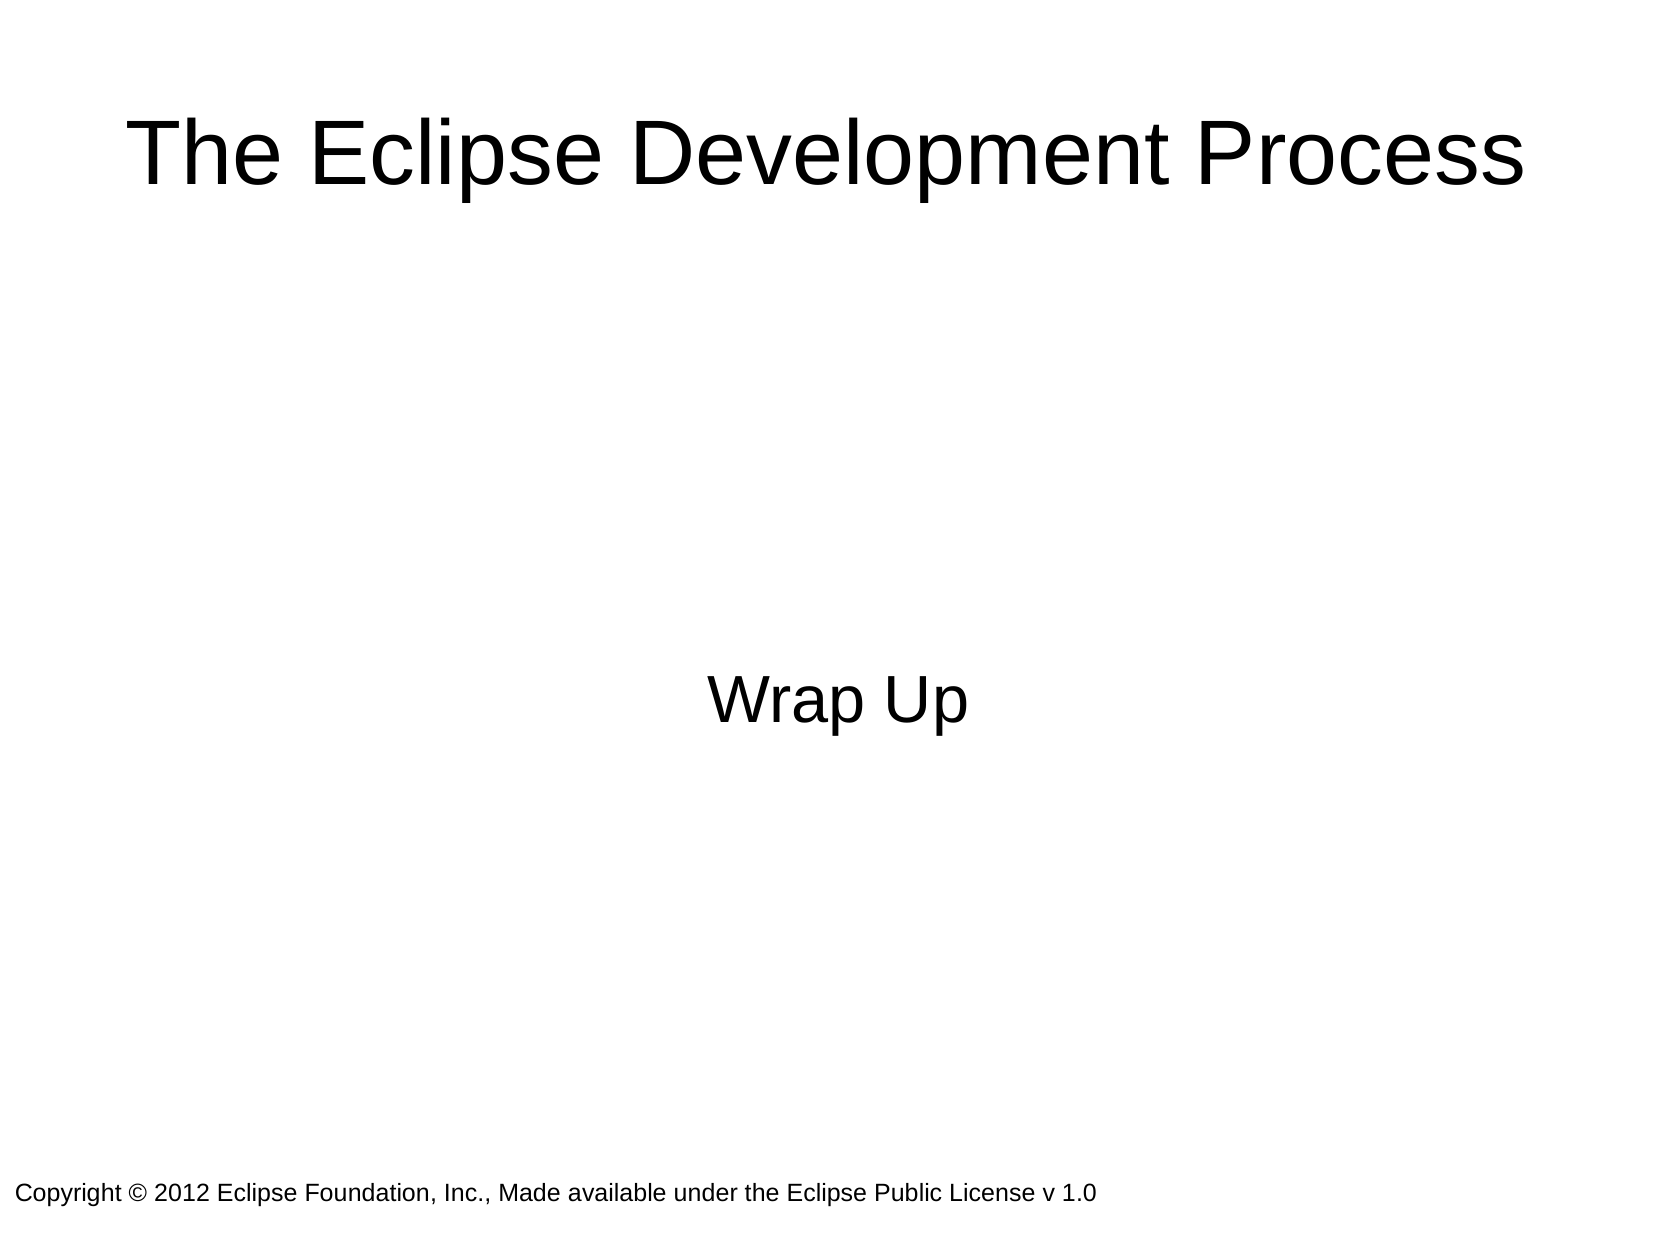

# The Eclipse Development Process
Wrap Up